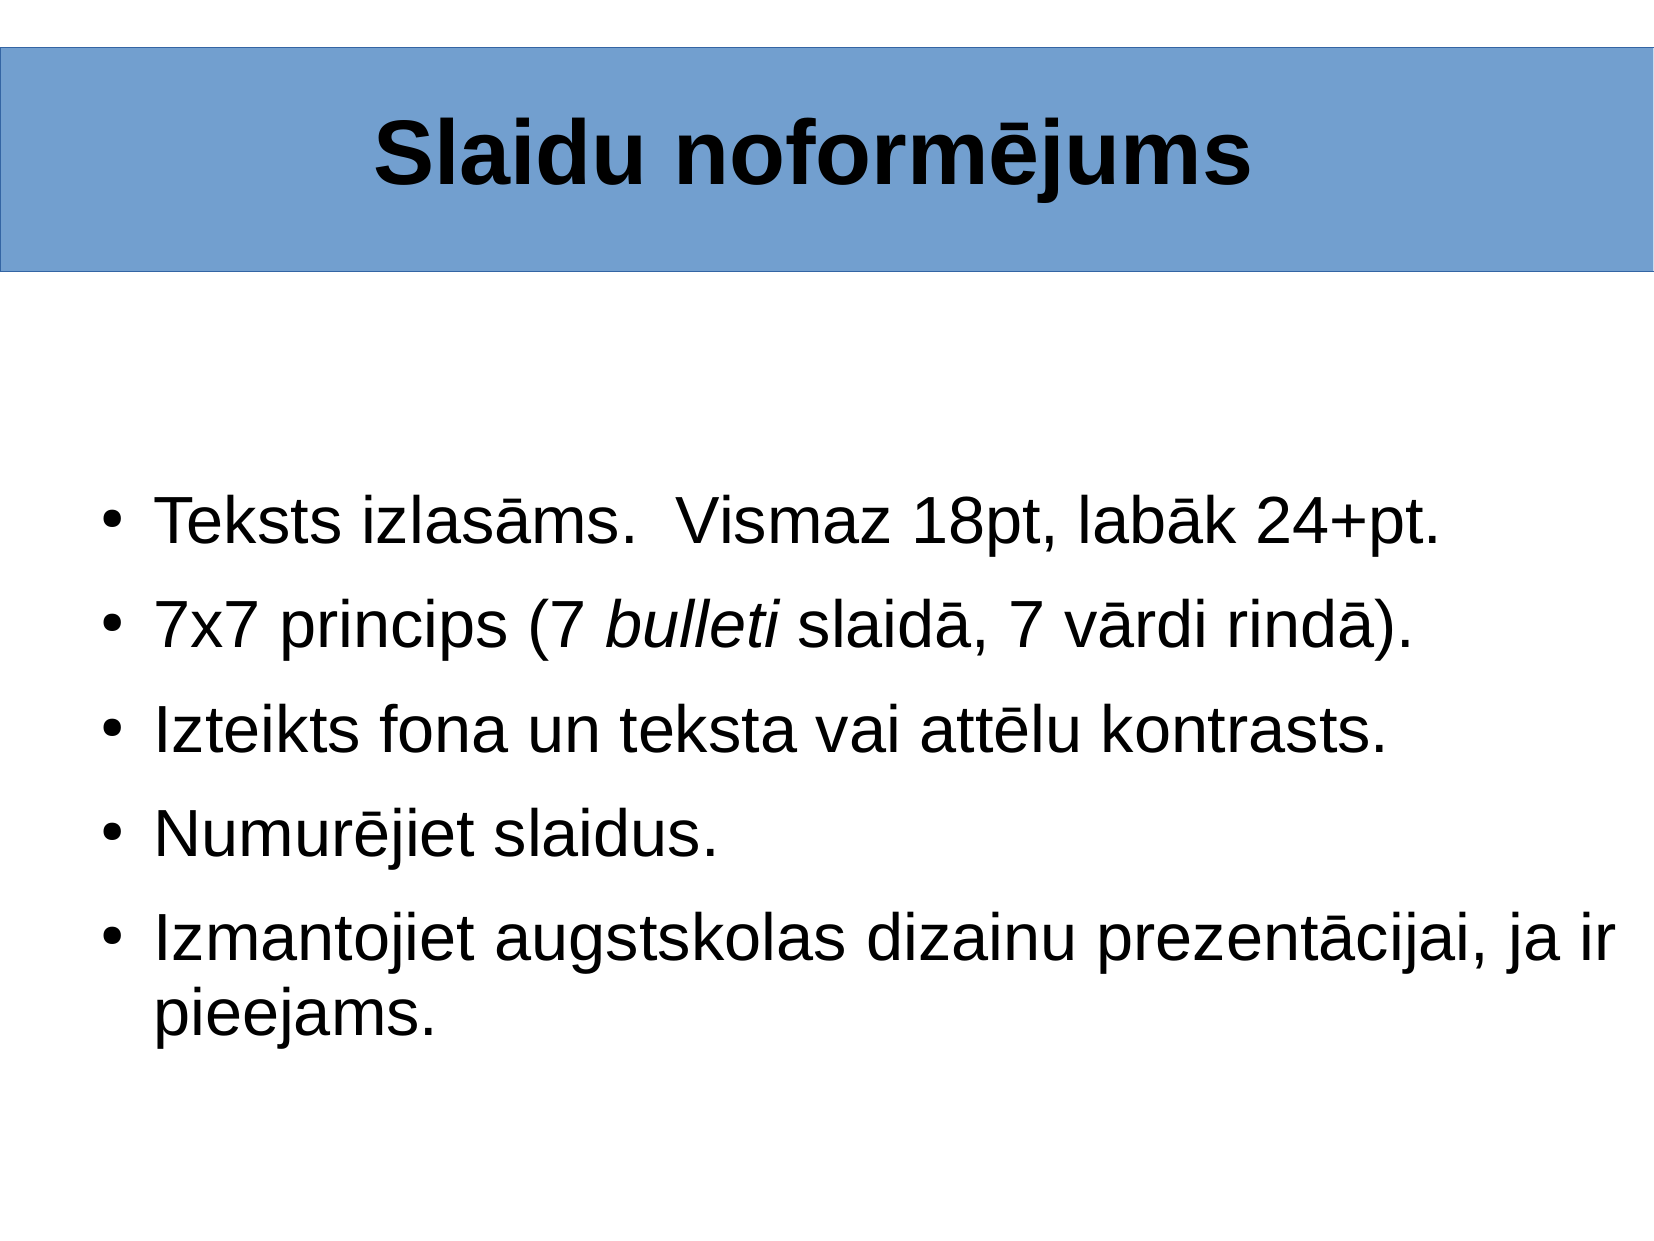

# Slaidu noformējums
Teksts izlasāms. Vismaz 18pt, labāk 24+pt.
7x7 princips (7 bulleti slaidā, 7 vārdi rindā).
Izteikts fona un teksta vai attēlu kontrasts.
Numurējiet slaidus.
Izmantojiet augstskolas dizainu prezentācijai, ja ir pieejams.